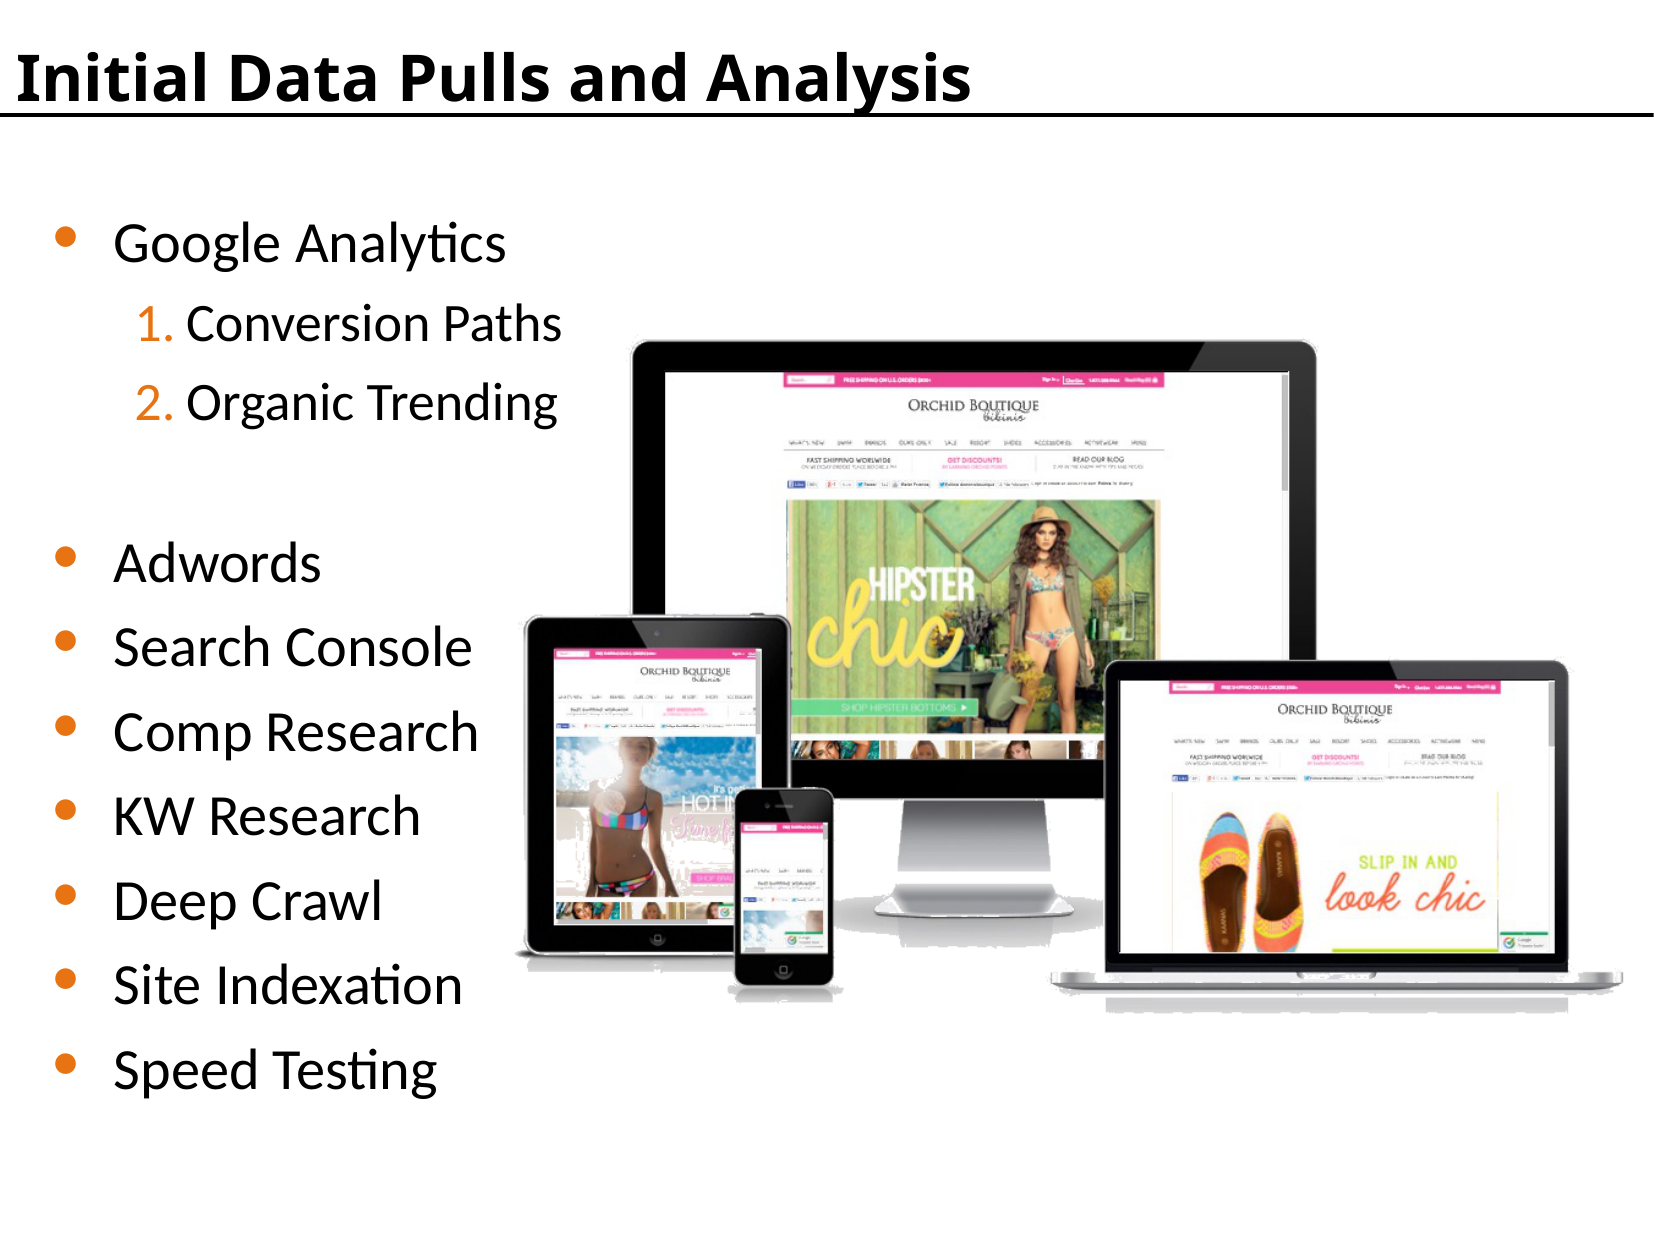

# Initial Data Pulls and Analysis
Google Analytics
Conversion Paths
Organic Trending
Adwords
Search Console
Comp Research
KW Research
Deep Crawl
Site Indexation
Speed Testing